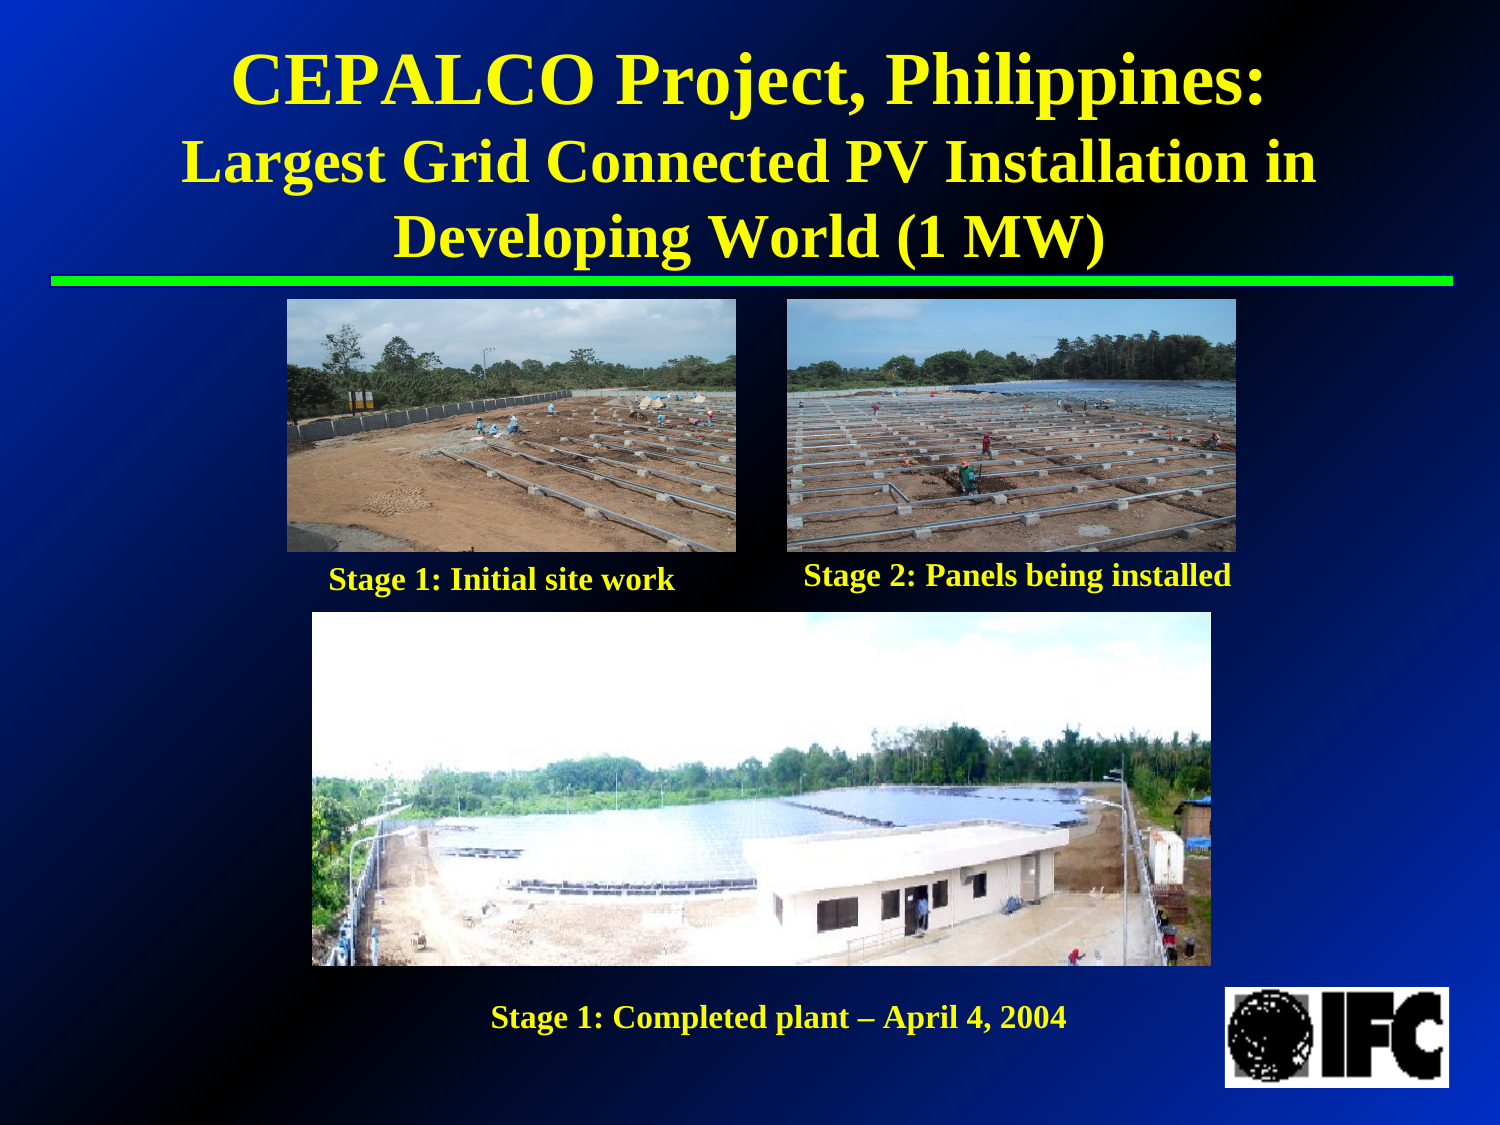

# CEPALCO Project, Philippines: Largest Grid Connected PV Installation in Developing World (1 MW)
Stage 2: Panels being installed
Stage 1: Initial site work
Stage 1: Completed plant – April 4, 2004